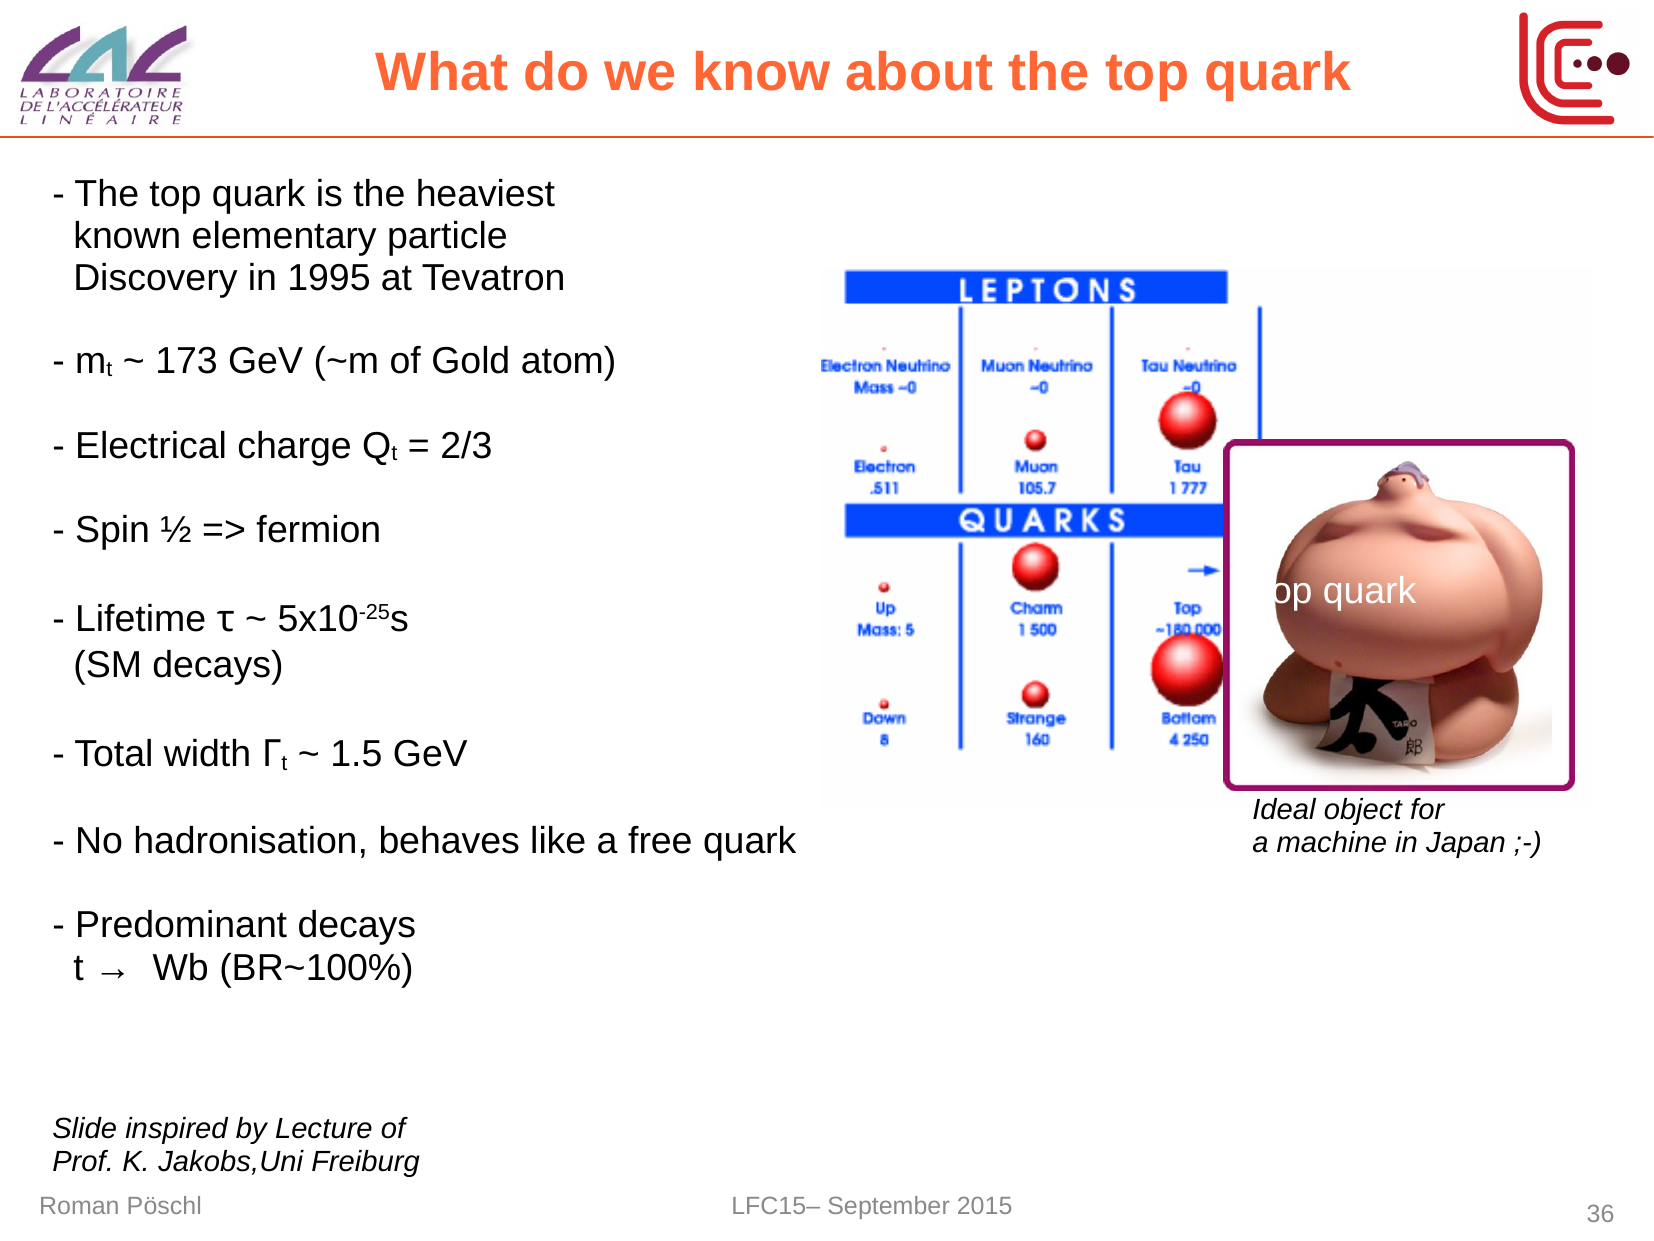

# What do we know about the top quark
- The top quark is the heaviest
 known elementary particle
 Discovery in 1995 at Tevatron
- mt ~ 173 GeV (~m of Gold atom)
- Electrical charge Qt = 2/3
- Spin ½ => fermion
- Lifetime τ ~ 5x10-25s
 (SM decays)
- Total width Γt ~ 1.5 GeV
- No hadronisation, behaves like a free quark
- Predominant decays
 t → Wb (BR~100%)
Top quark
Top quark
Ideal object for
a machine in Japan ;-)
Slide inspired by Lecture of
Prof. K. Jakobs,Uni Freiburg